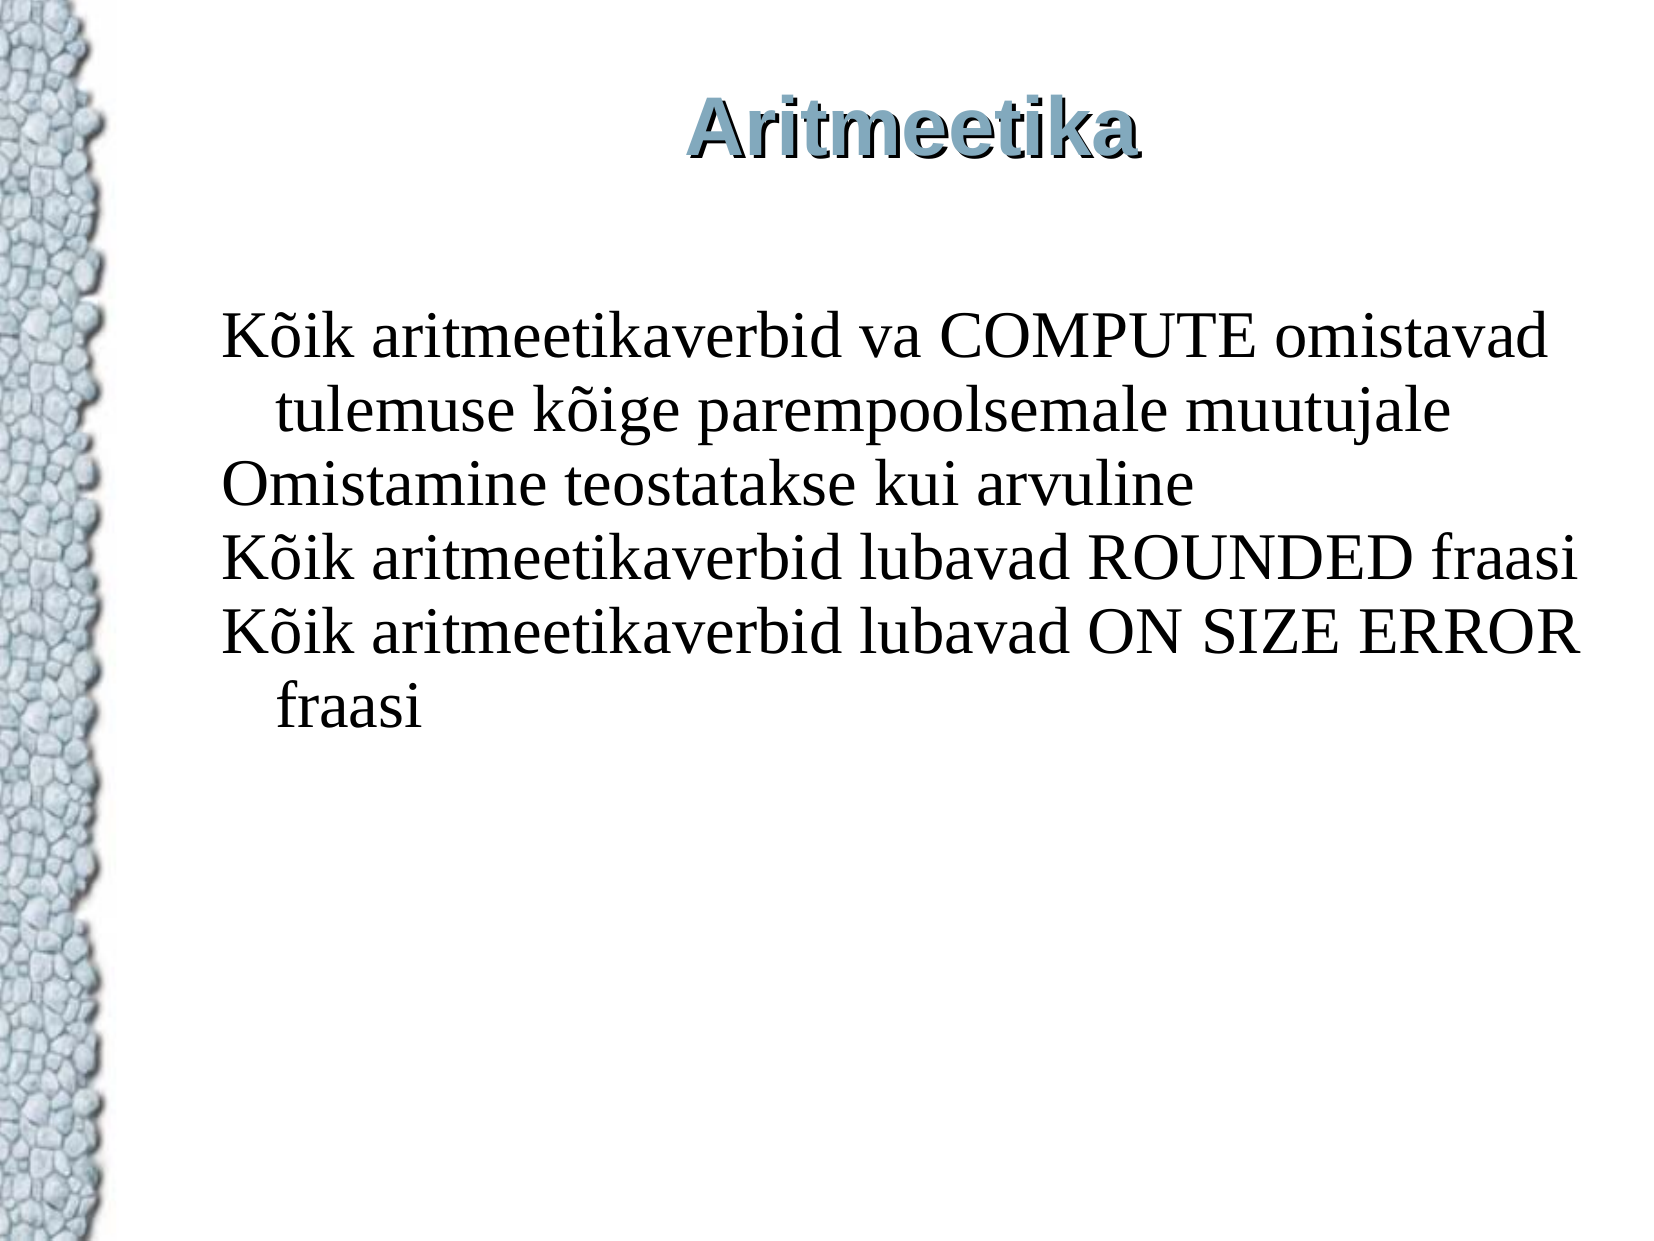

# Aritmeetika
Kõik aritmeetikaverbid va COMPUTE omistavad tulemuse kõige parempoolsemale muutujale
Omistamine teostatakse kui arvuline
Kõik aritmeetikaverbid lubavad ROUNDED fraasi
Kõik aritmeetikaverbid lubavad ON SIZE ERROR fraasi